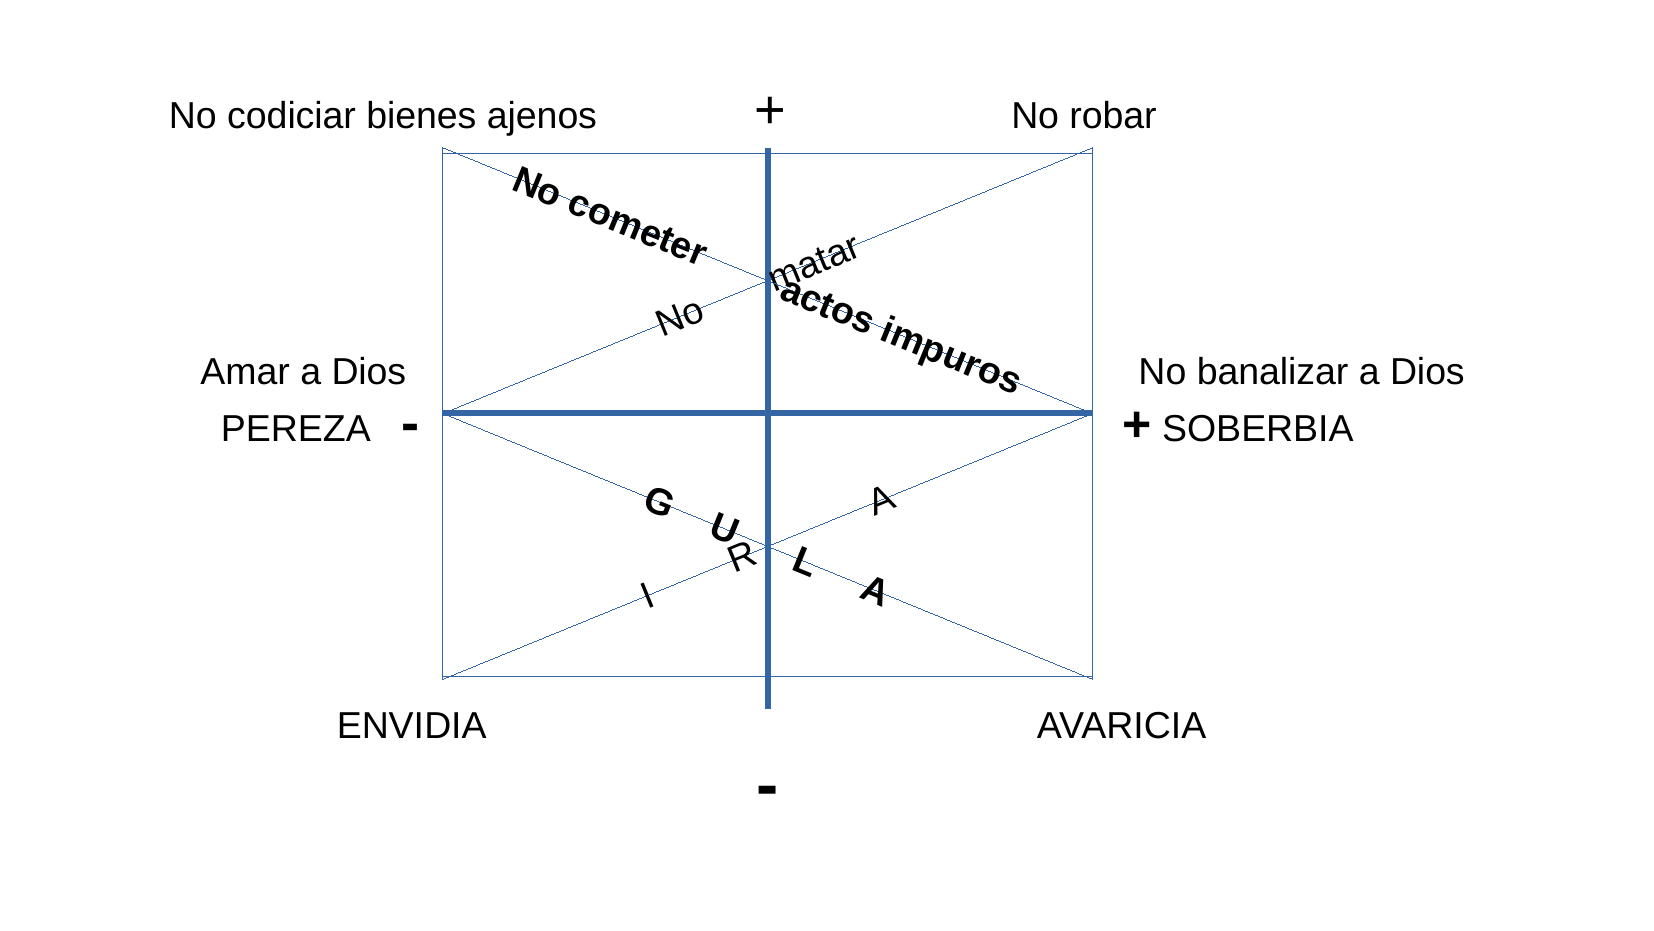

No codiciar bienes ajenos + No robar
 Amar a Dios No banalizar a Dios PEREZA - + SOBERBIA
 ENVIDIA AVARICIA
 -
No matar
No cometer actos impuros
G U L A
I R A